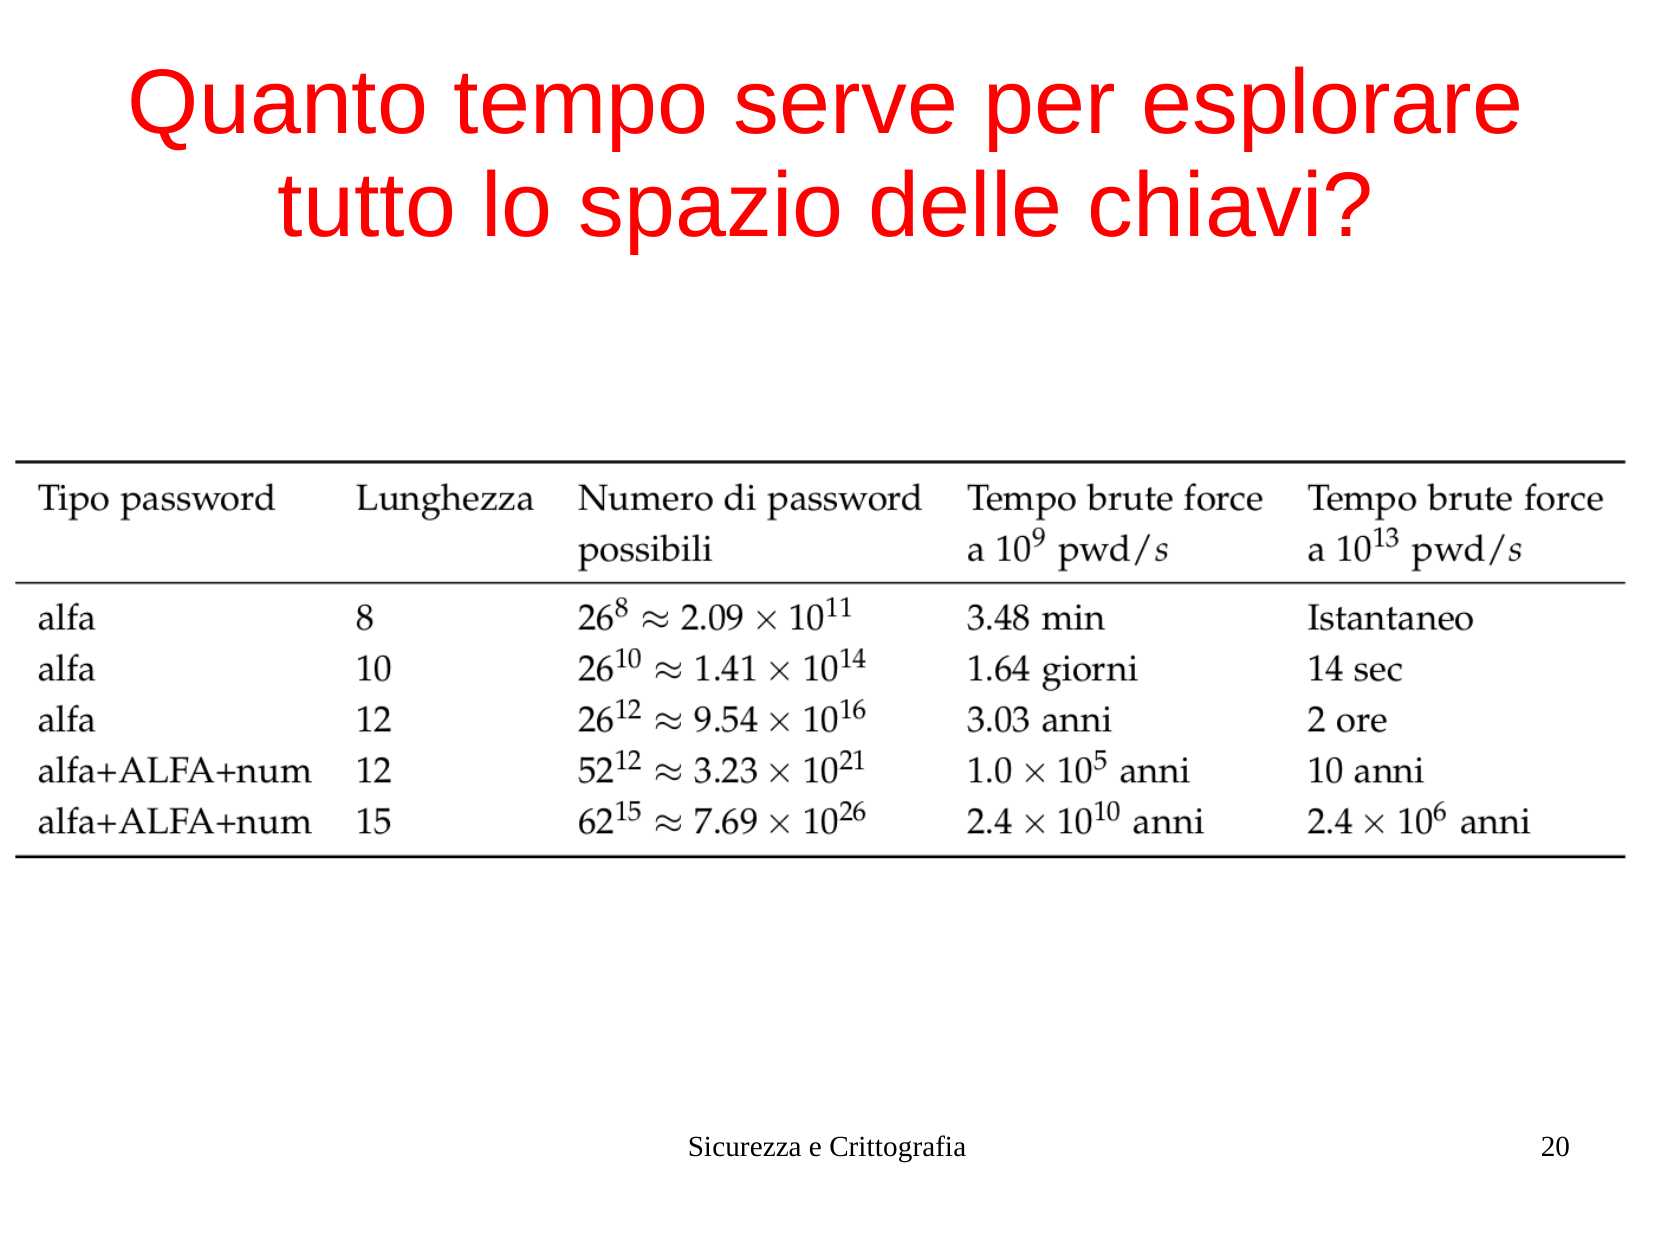

# Quanto tempo serve per esplorare tutto lo spazio delle chiavi?
Sicurezza e Crittografia
20